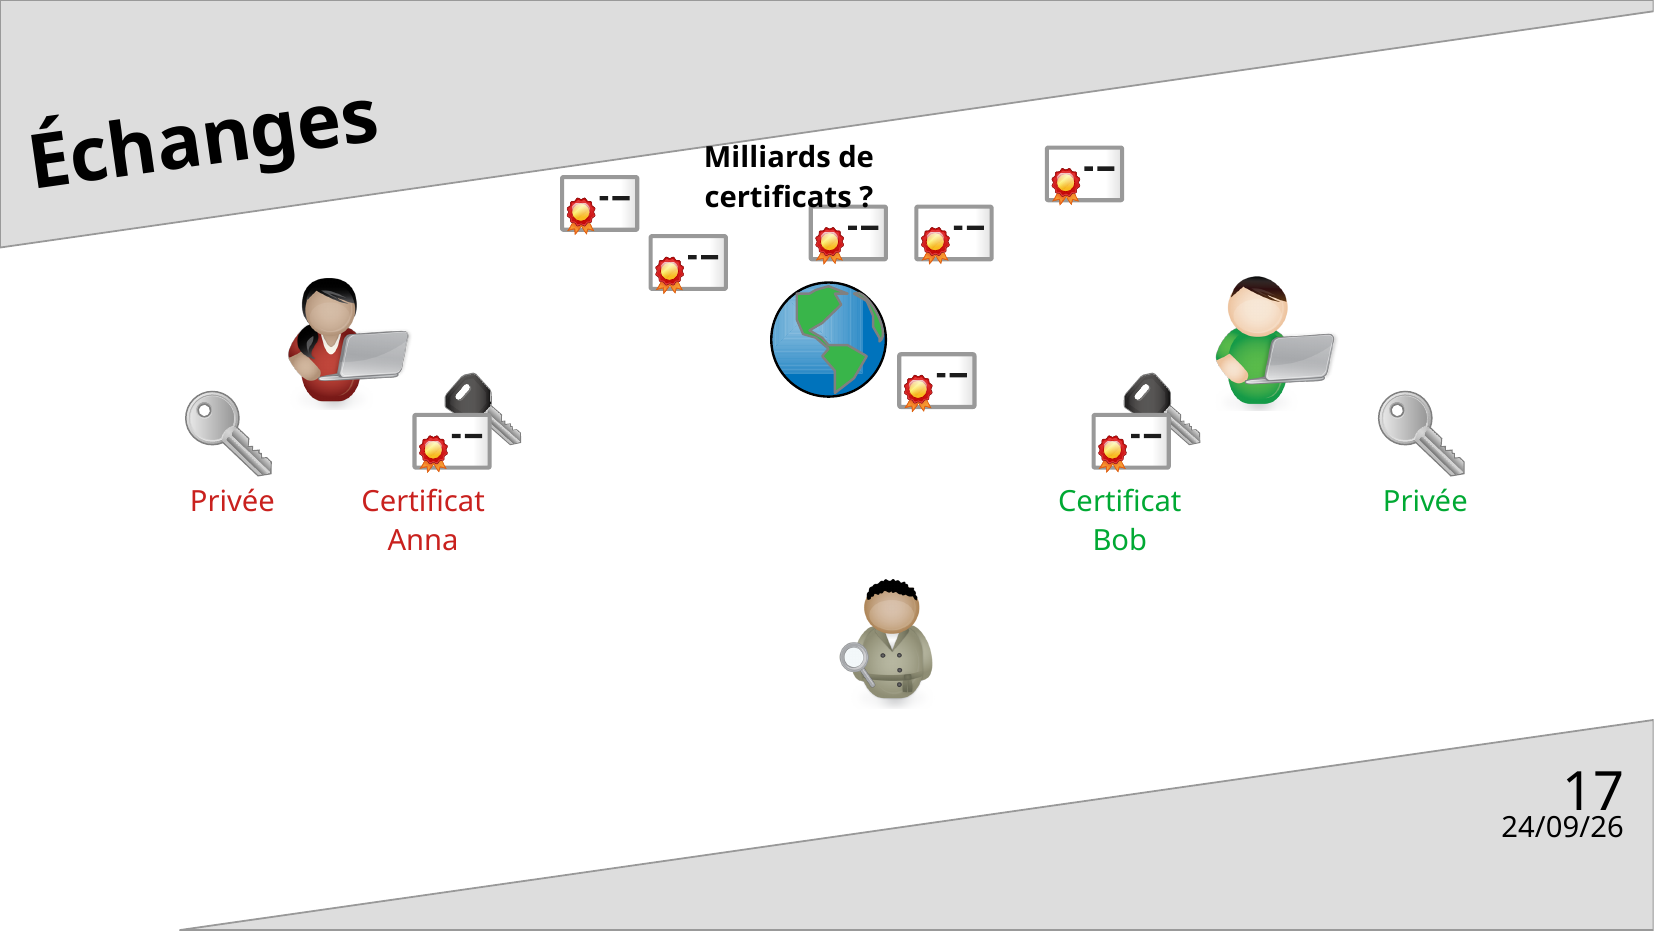

# Échanges
Milliards de certificats ?
Privée
Certificat Anna
Certificat Bob
Privée
17